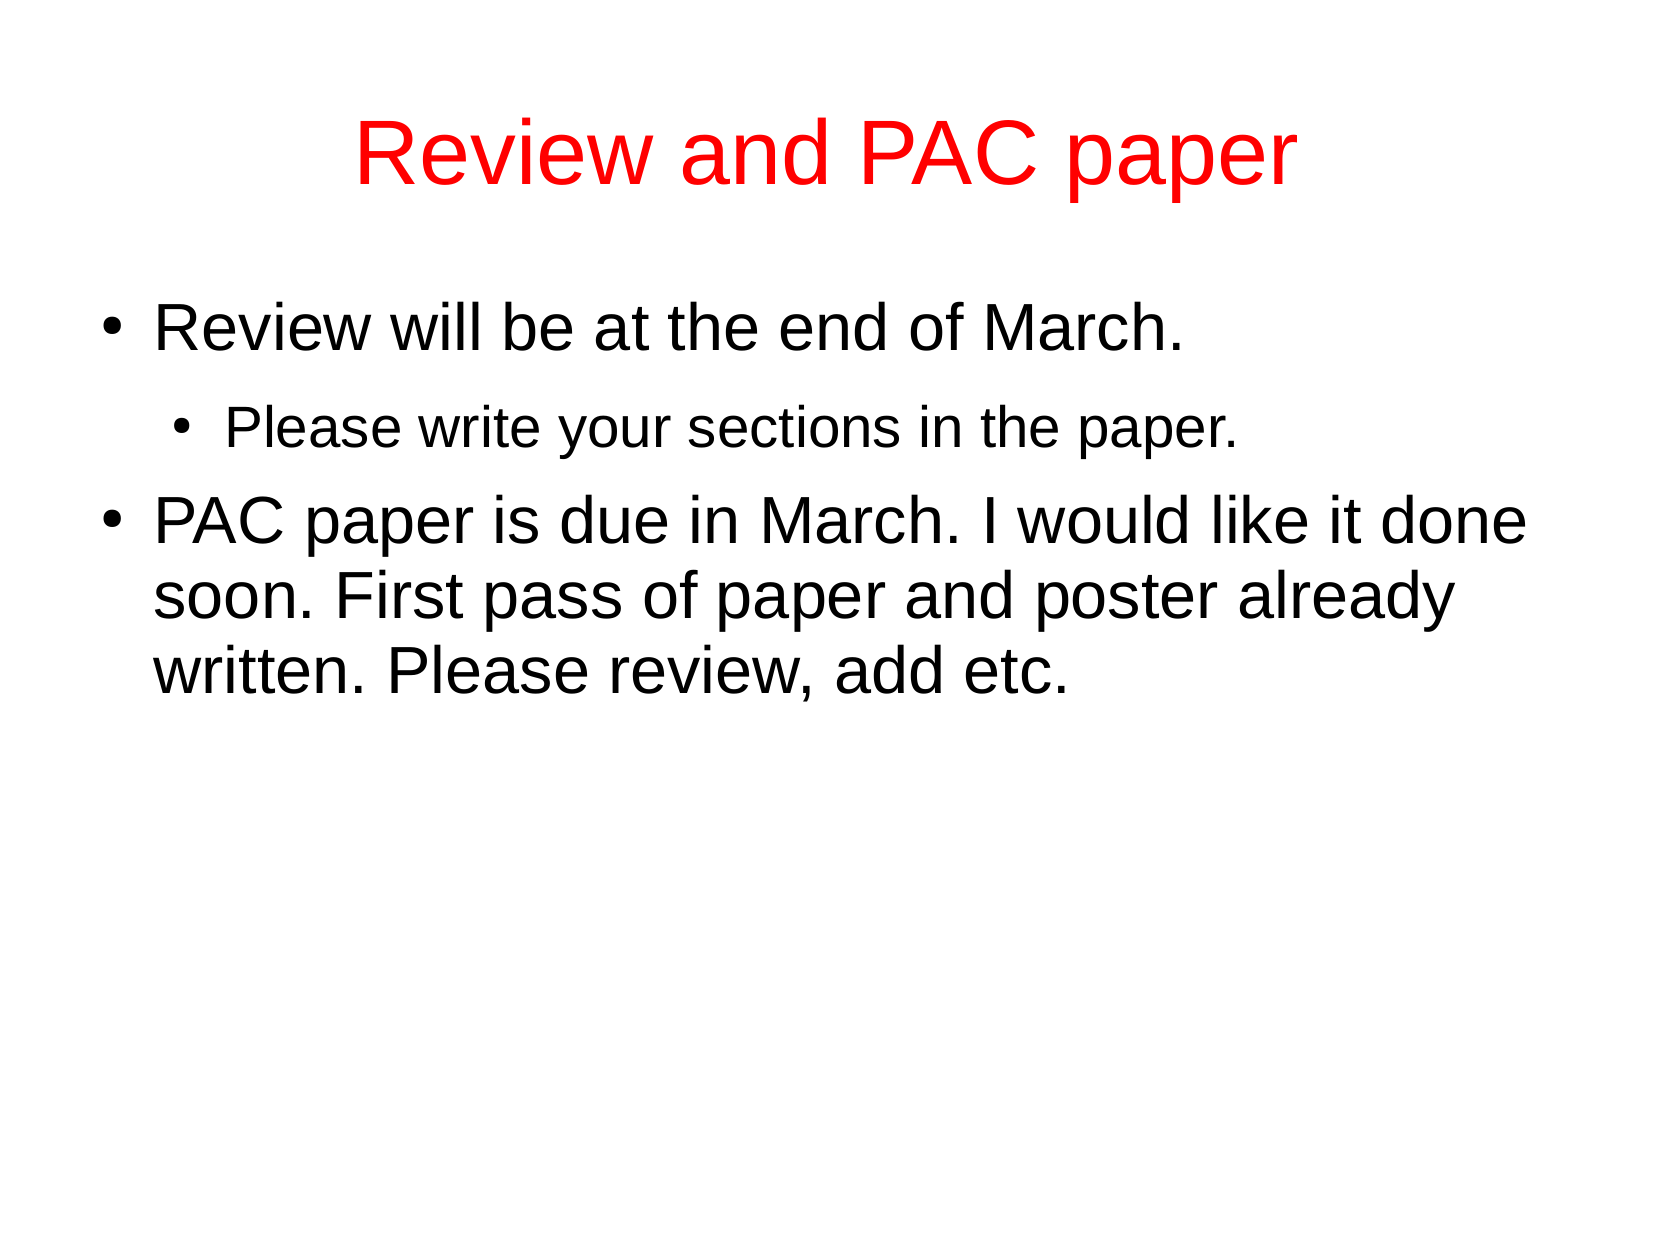

# Review and PAC paper
Review will be at the end of March.
Please write your sections in the paper.
PAC paper is due in March. I would like it done soon. First pass of paper and poster already written. Please review, add etc.